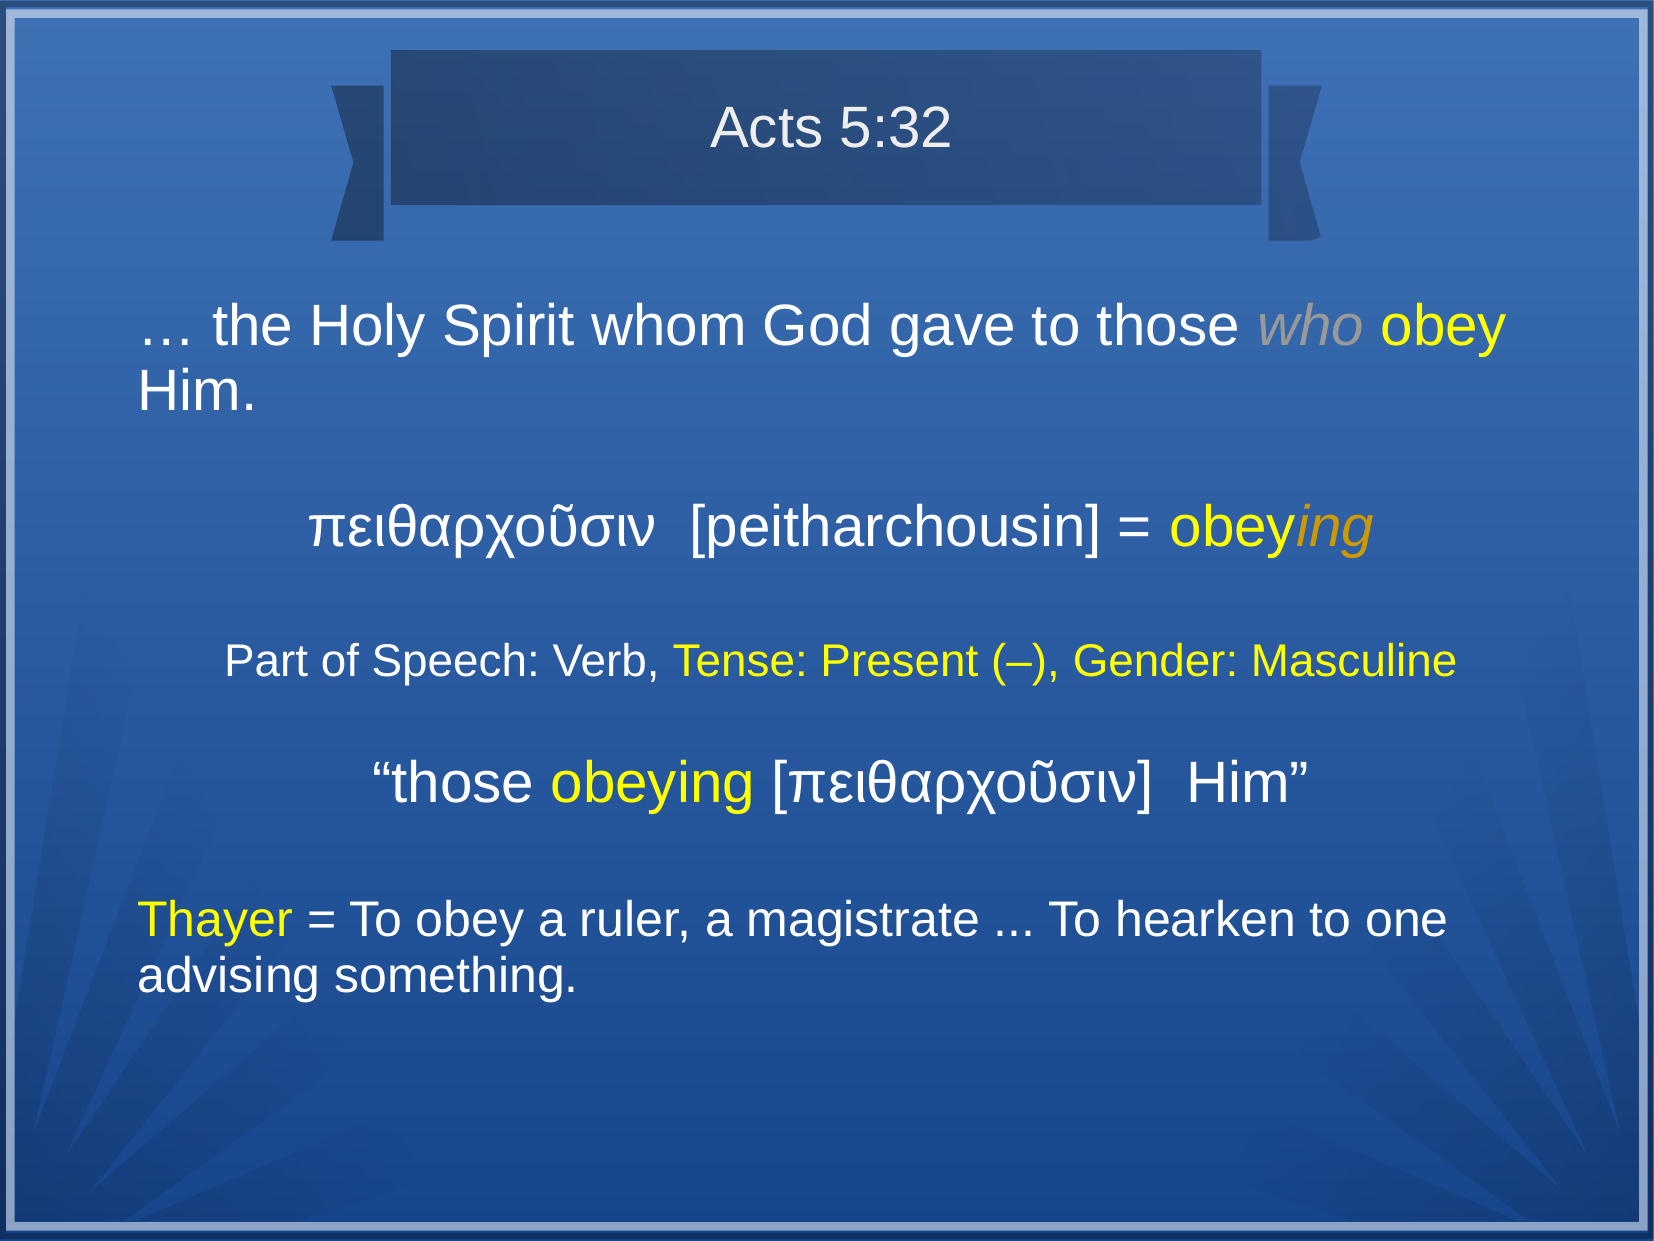

Acts 5:32
… the Holy Spirit whom God gave to those who obey Him.
πειθαρχοῦσιν [peitharchousin] = obeying
Part of Speech: Verb, Tense: Present (–), Gender: Masculine
“those obeying [πειθαρχοῦσιν] Him”
Thayer = To obey a ruler, a magistrate ... To hearken to one advising something.